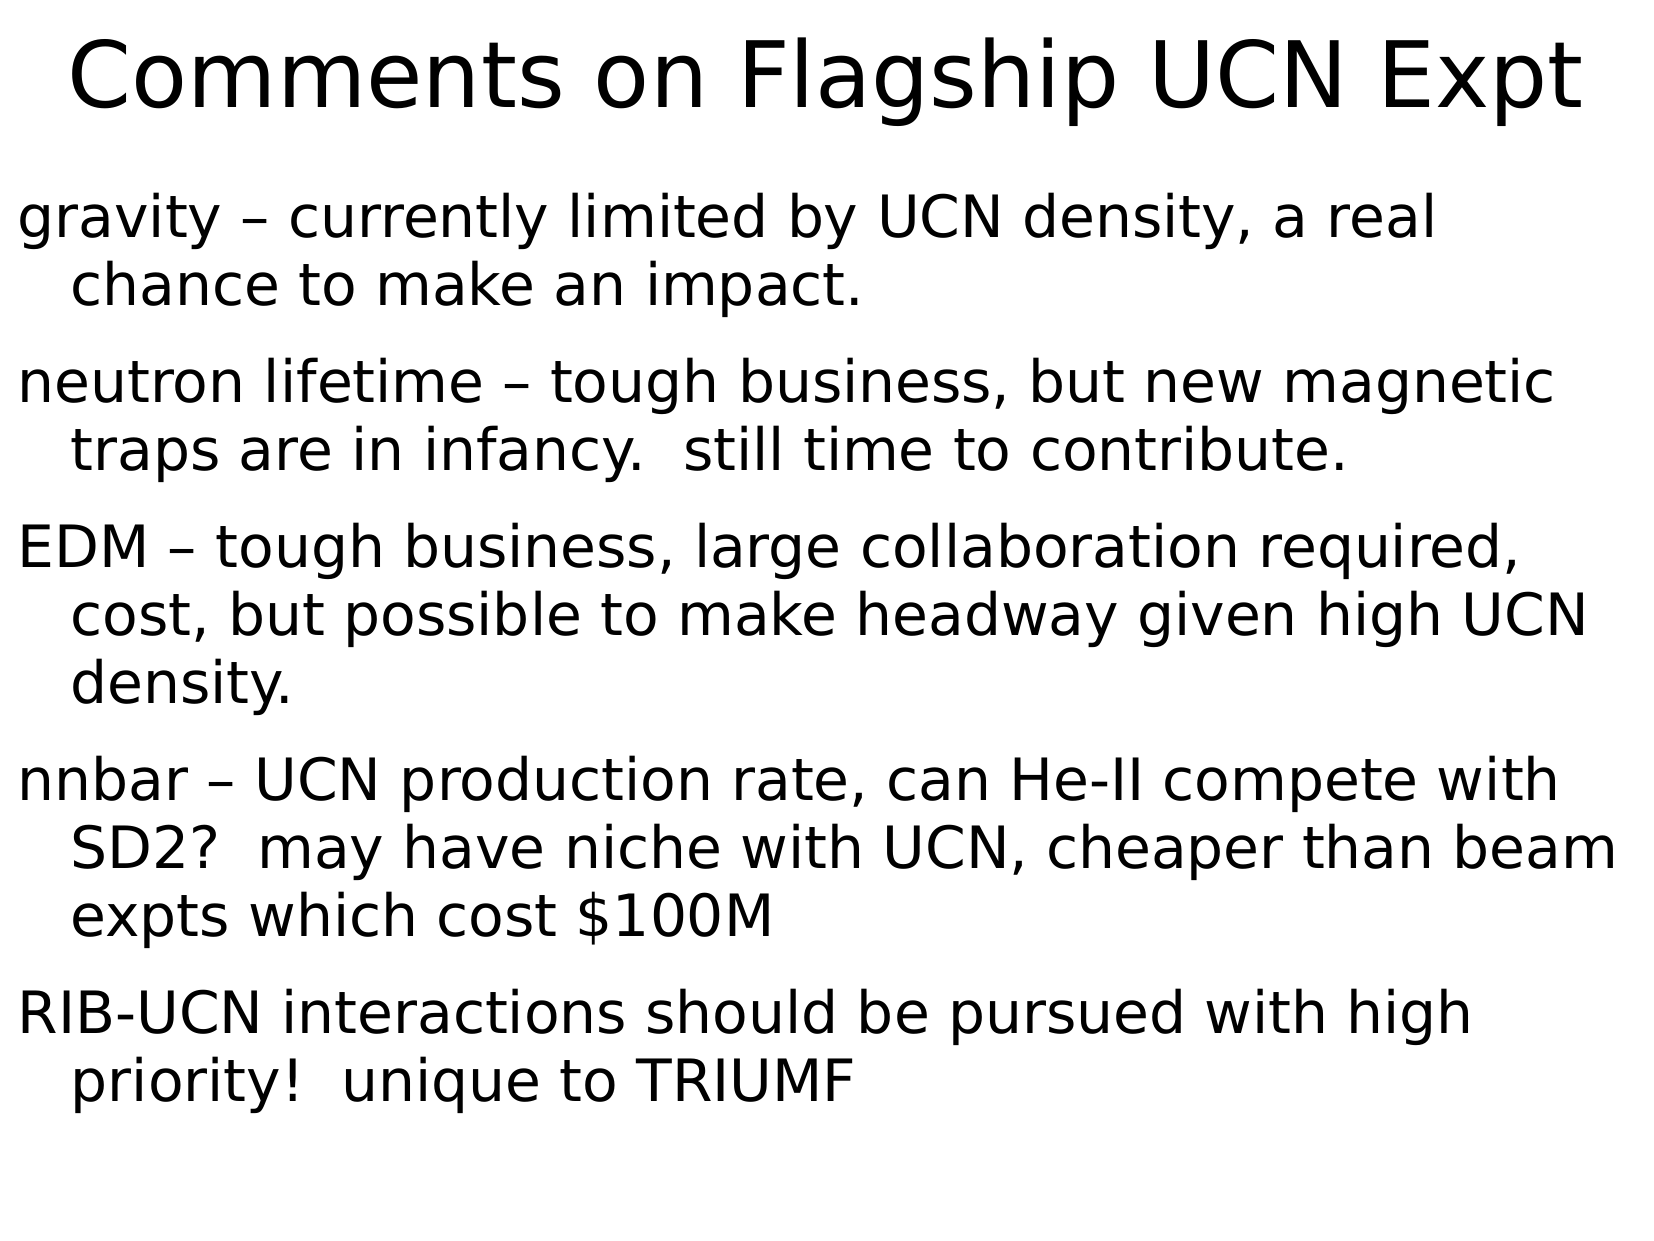

# Comments on Flagship UCN Expt
gravity – currently limited by UCN density, a real chance to make an impact.
neutron lifetime – tough business, but new magnetic traps are in infancy. still time to contribute.
EDM – tough business, large collaboration required, cost, but possible to make headway given high UCN density.
nnbar – UCN production rate, can He-II compete with SD2? may have niche with UCN, cheaper than beam expts which cost $100M
RIB-UCN interactions should be pursued with high priority! unique to TRIUMF